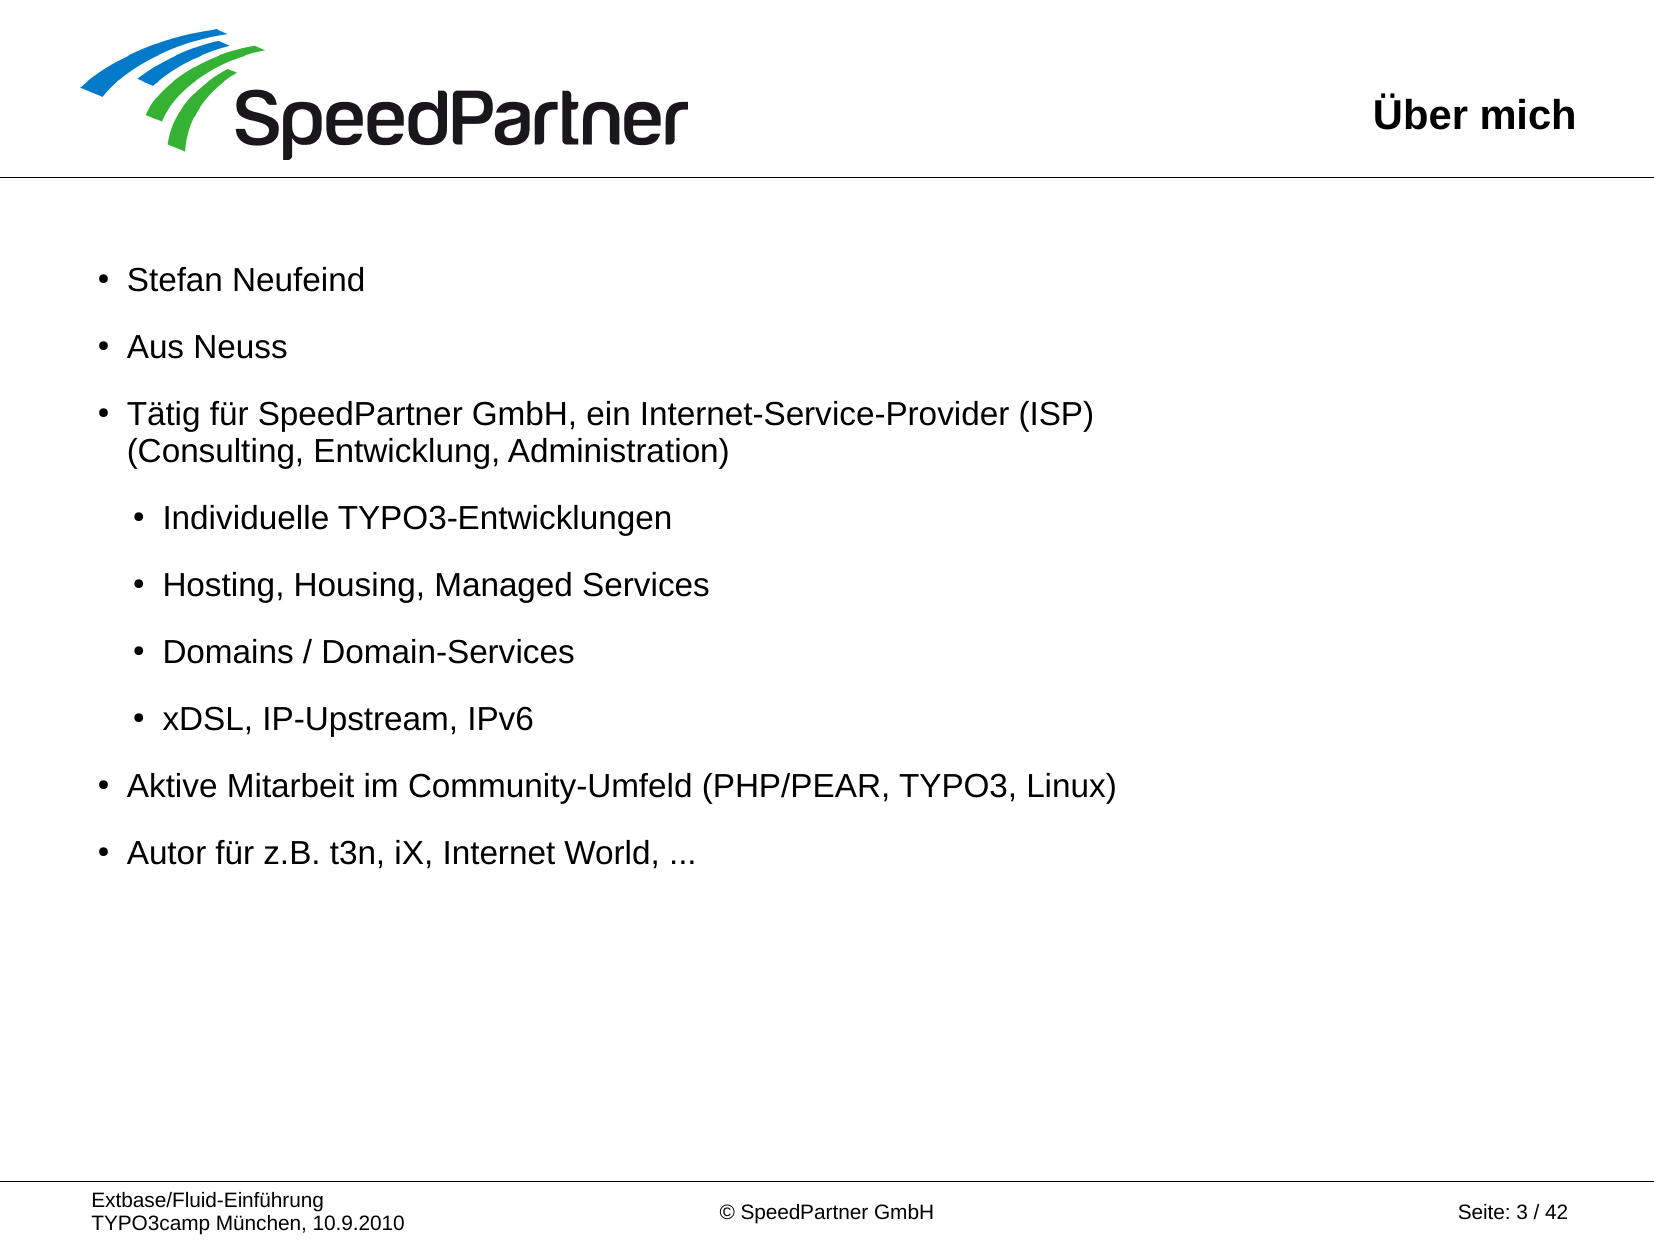

# Über mich
Stefan Neufeind
Aus Neuss
Tätig für SpeedPartner GmbH, ein Internet-Service-Provider (ISP)
(Consulting, Entwicklung, Administration)
Individuelle TYPO3-Entwicklungen
Hosting, Housing, Managed Services
Domains / Domain-Services
xDSL, IP-Upstream, IPv6
Aktive Mitarbeit im Community-Umfeld (PHP/PEAR, TYPO3, Linux)
Autor für z.B. t3n, iX, Internet World, ...